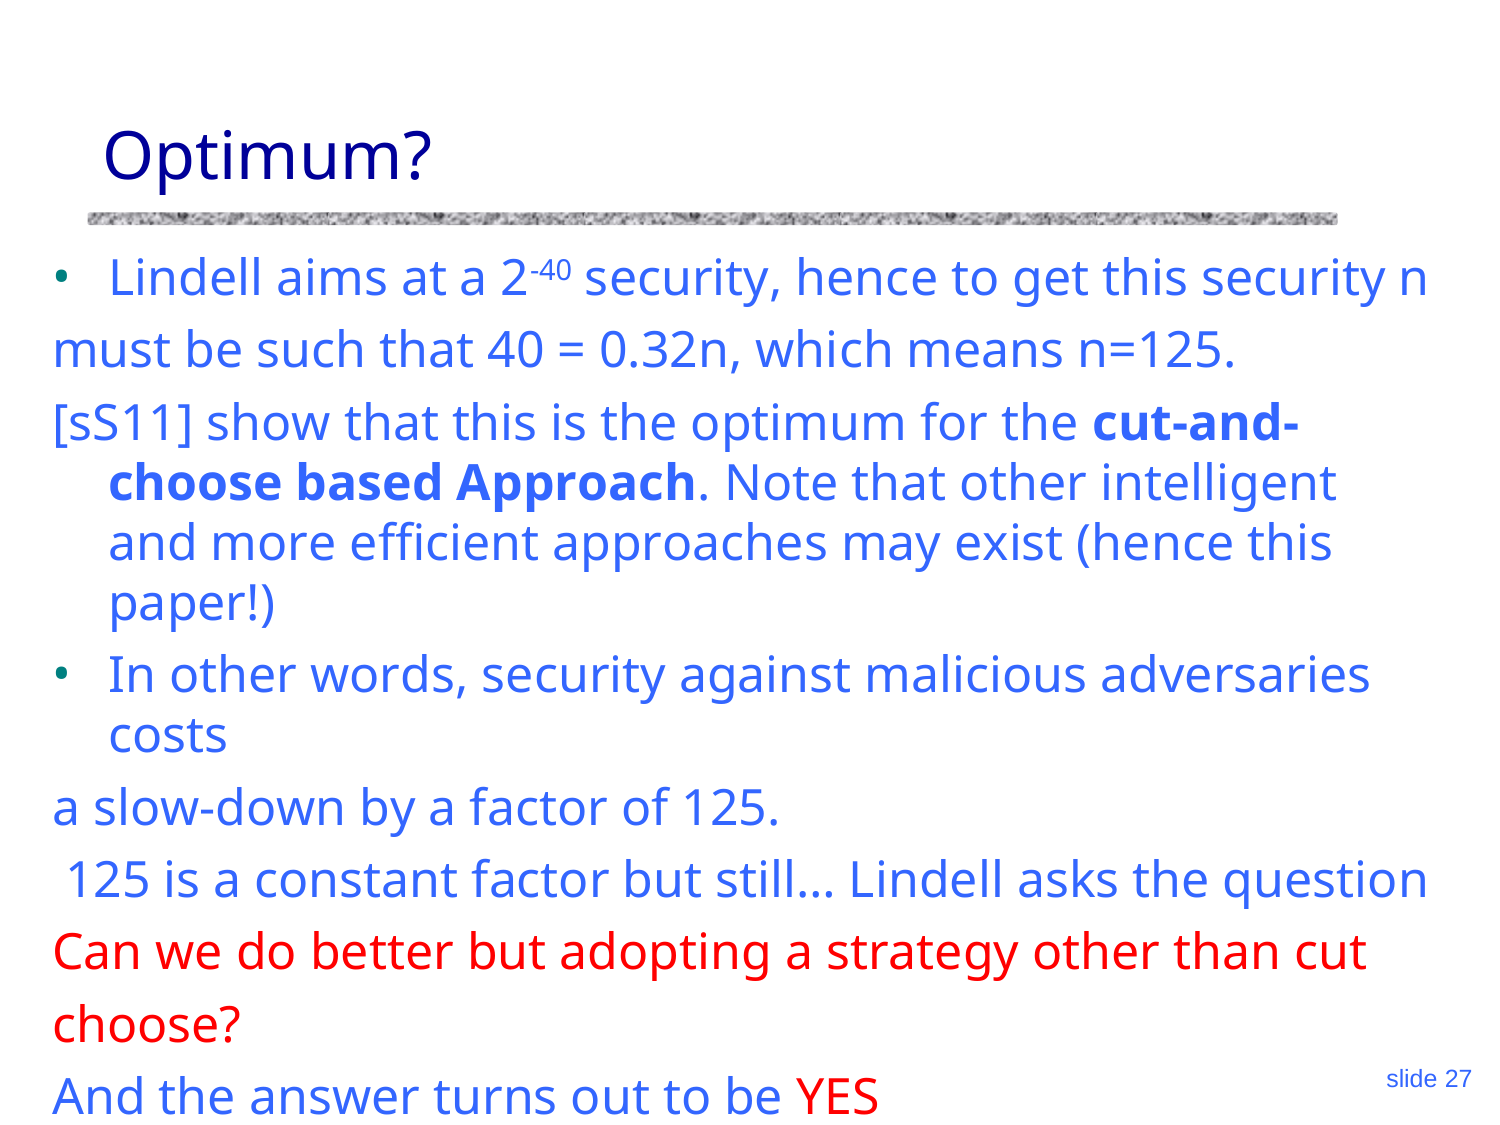

# Optimum?
Lindell aims at a 2-40 security, hence to get this security n
must be such that 40 = 0.32n, which means n=125.
[sS11] show that this is the optimum for the cut-and-choose based Approach. Note that other intelligent and more efficient approaches may exist (hence this paper!)
In other words, security against malicious adversaries costs
a slow-down by a factor of 125.
 125 is a constant factor but still… Lindell asks the question
Can we do better but adopting a strategy other than cut
choose?
And the answer turns out to be YES
slide